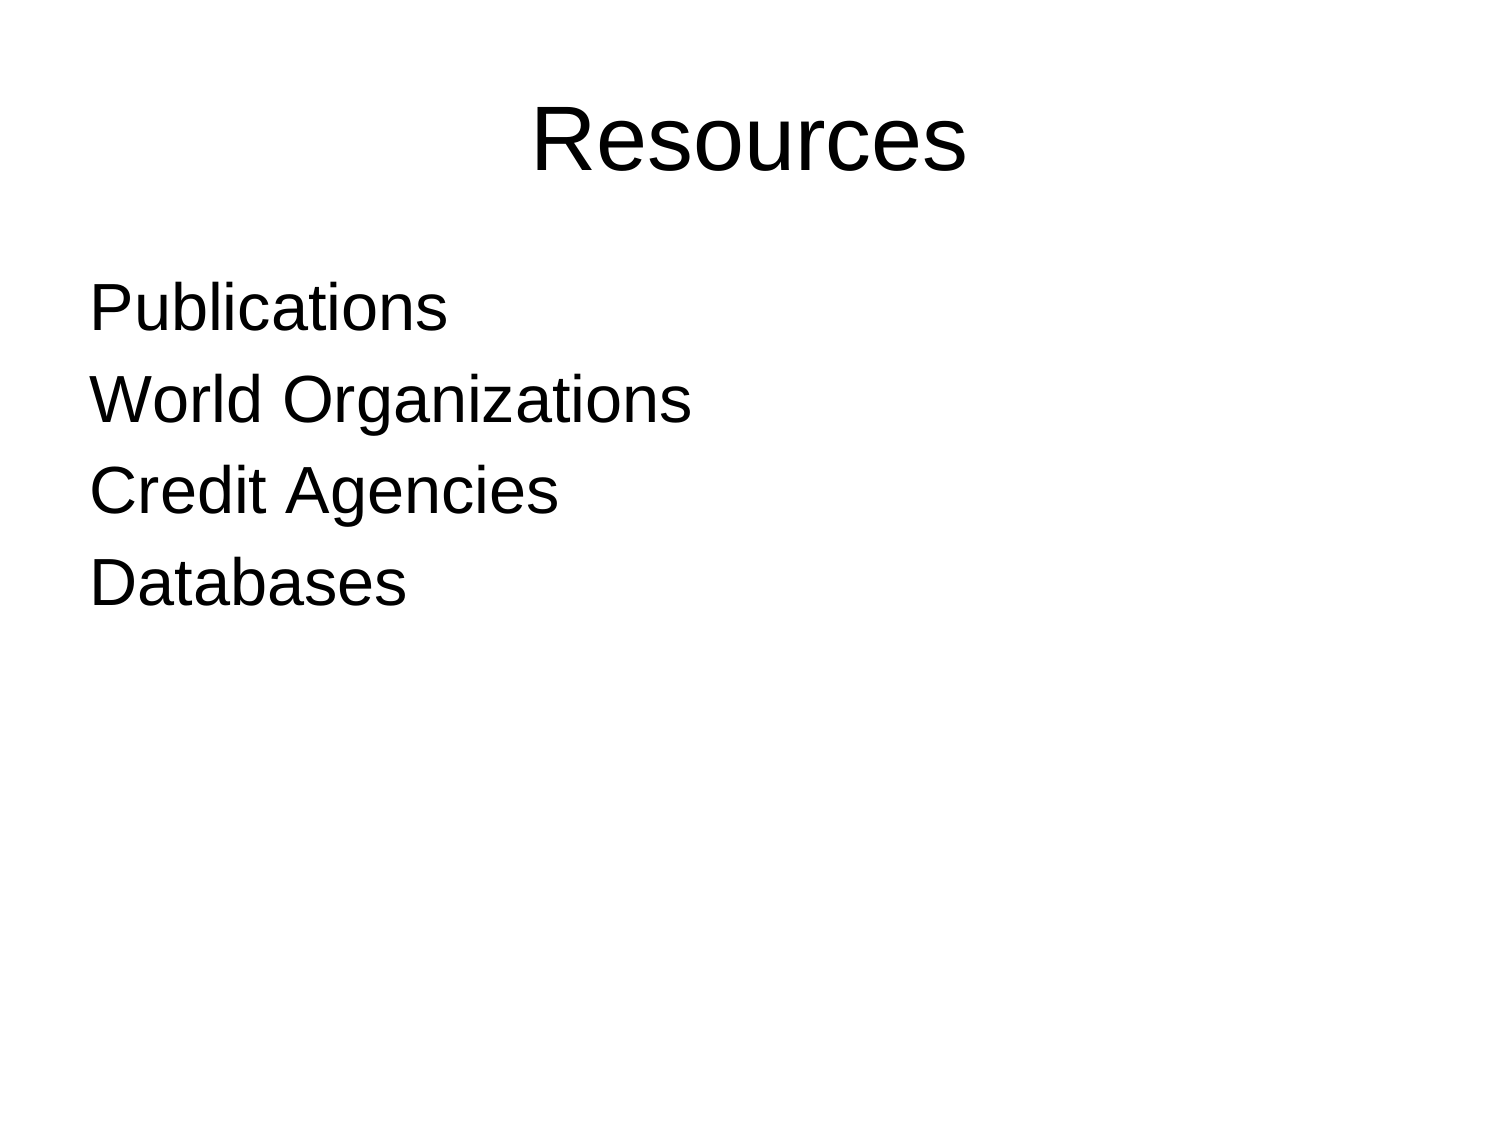

# Resources
Publications
World Organizations
Credit Agencies
Databases